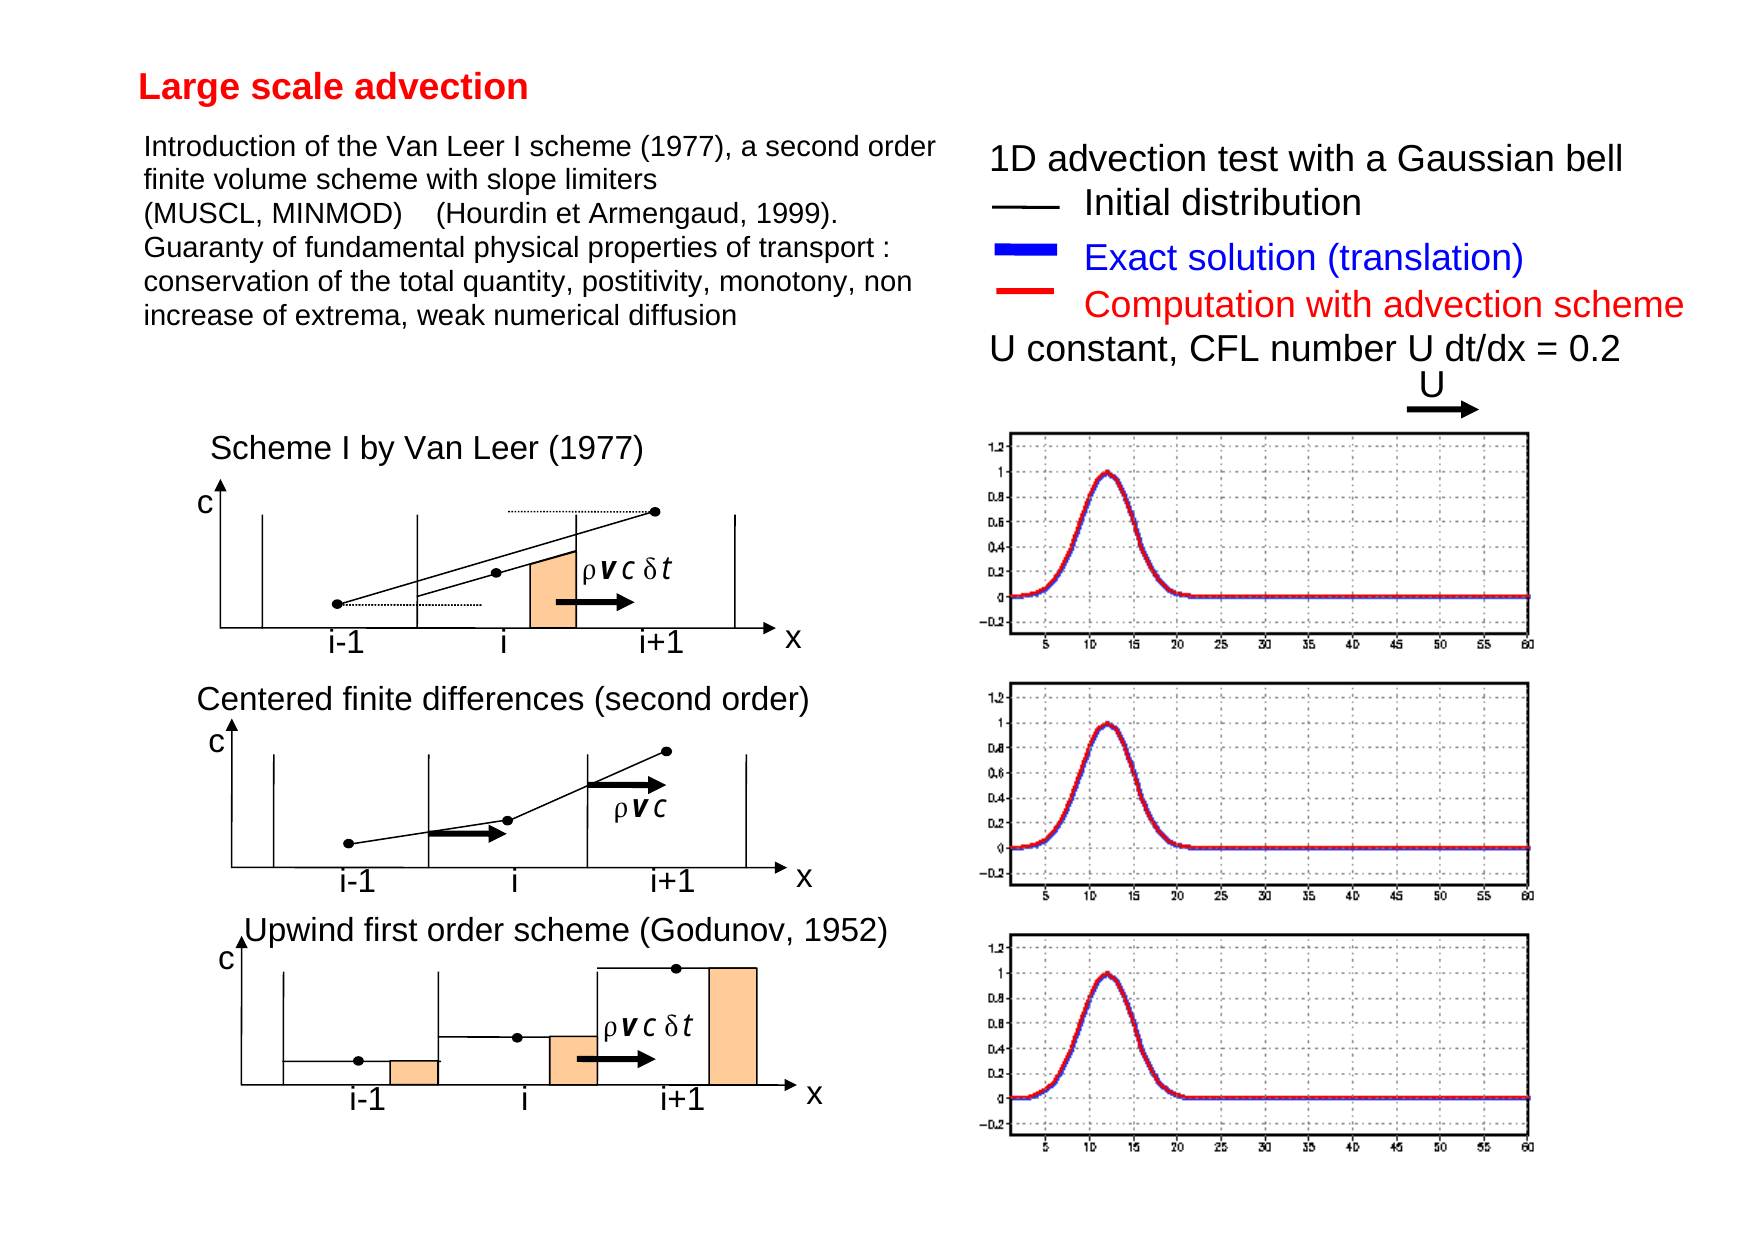

Large scale advection
Introduction of the Van Leer I scheme (1977), a second order finite volume scheme with slope limiters
(MUSCL, MINMOD) (Hourdin et Armengaud, 1999).
Guaranty of fundamental physical properties of transport :
conservation of the total quantity, postitivity, monotony, non increase of extrema, weak numerical diffusion
1D advection test with a Gaussian bell
 Initial distribution
 Exact solution (translation)‏
 Computation with advection scheme
U constant, CFL number U dt/dx = 0.2
U
Scheme I by Van Leer (1977)‏
c
x
i-1
i
i+1
Centered finite differences (second order)‏
c
x
i-1
i
i+1
Upwind first order scheme (Godunov, 1952)‏
c
x
i
i-1
i+1